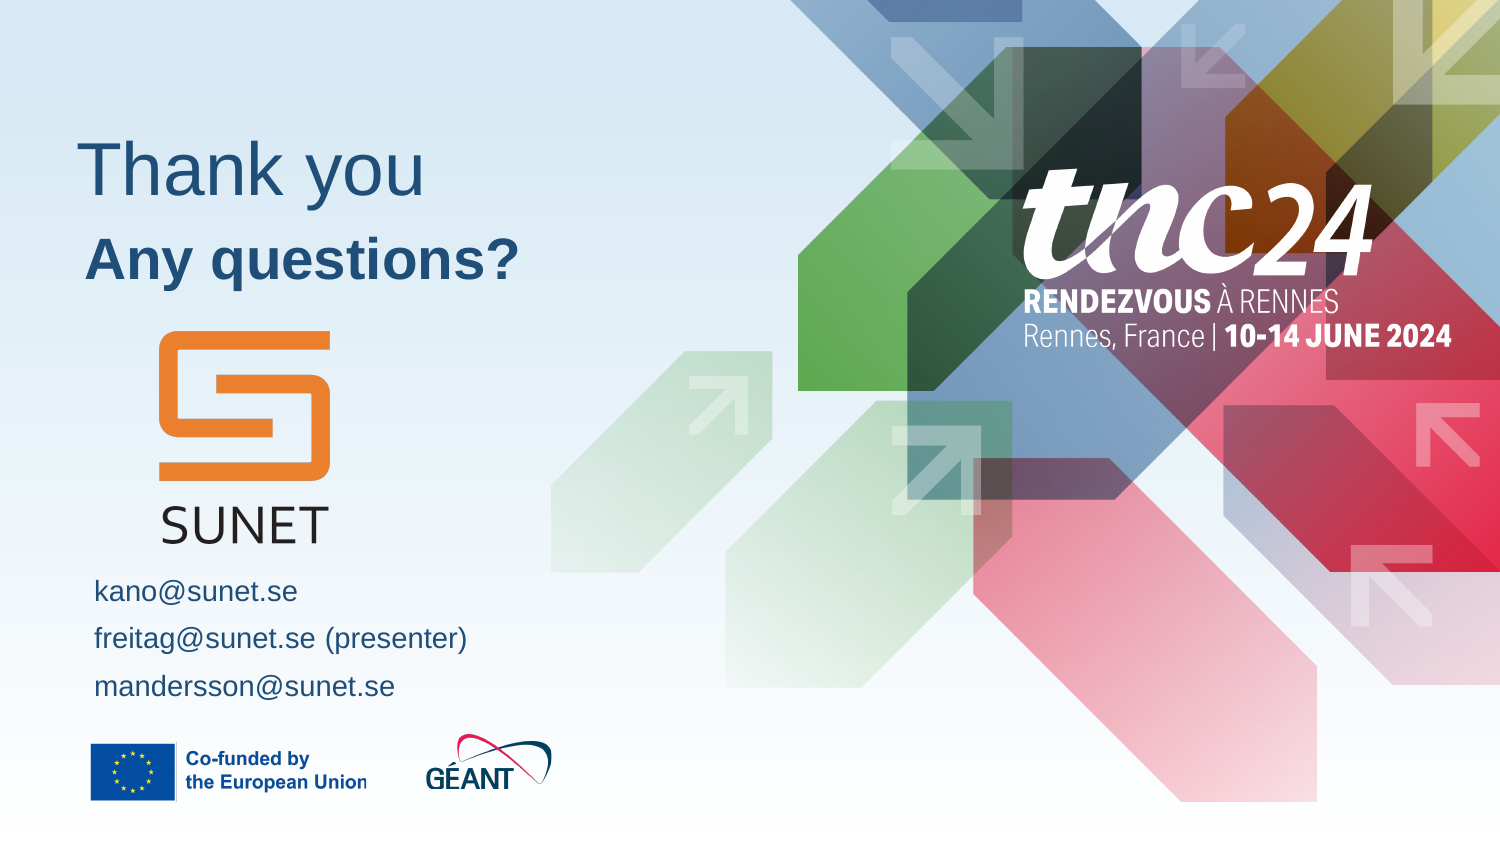

Thank you
Any questions?
# kano@sunet.se
freitag@sunet.se (presenter)
mandersson@sunet.se